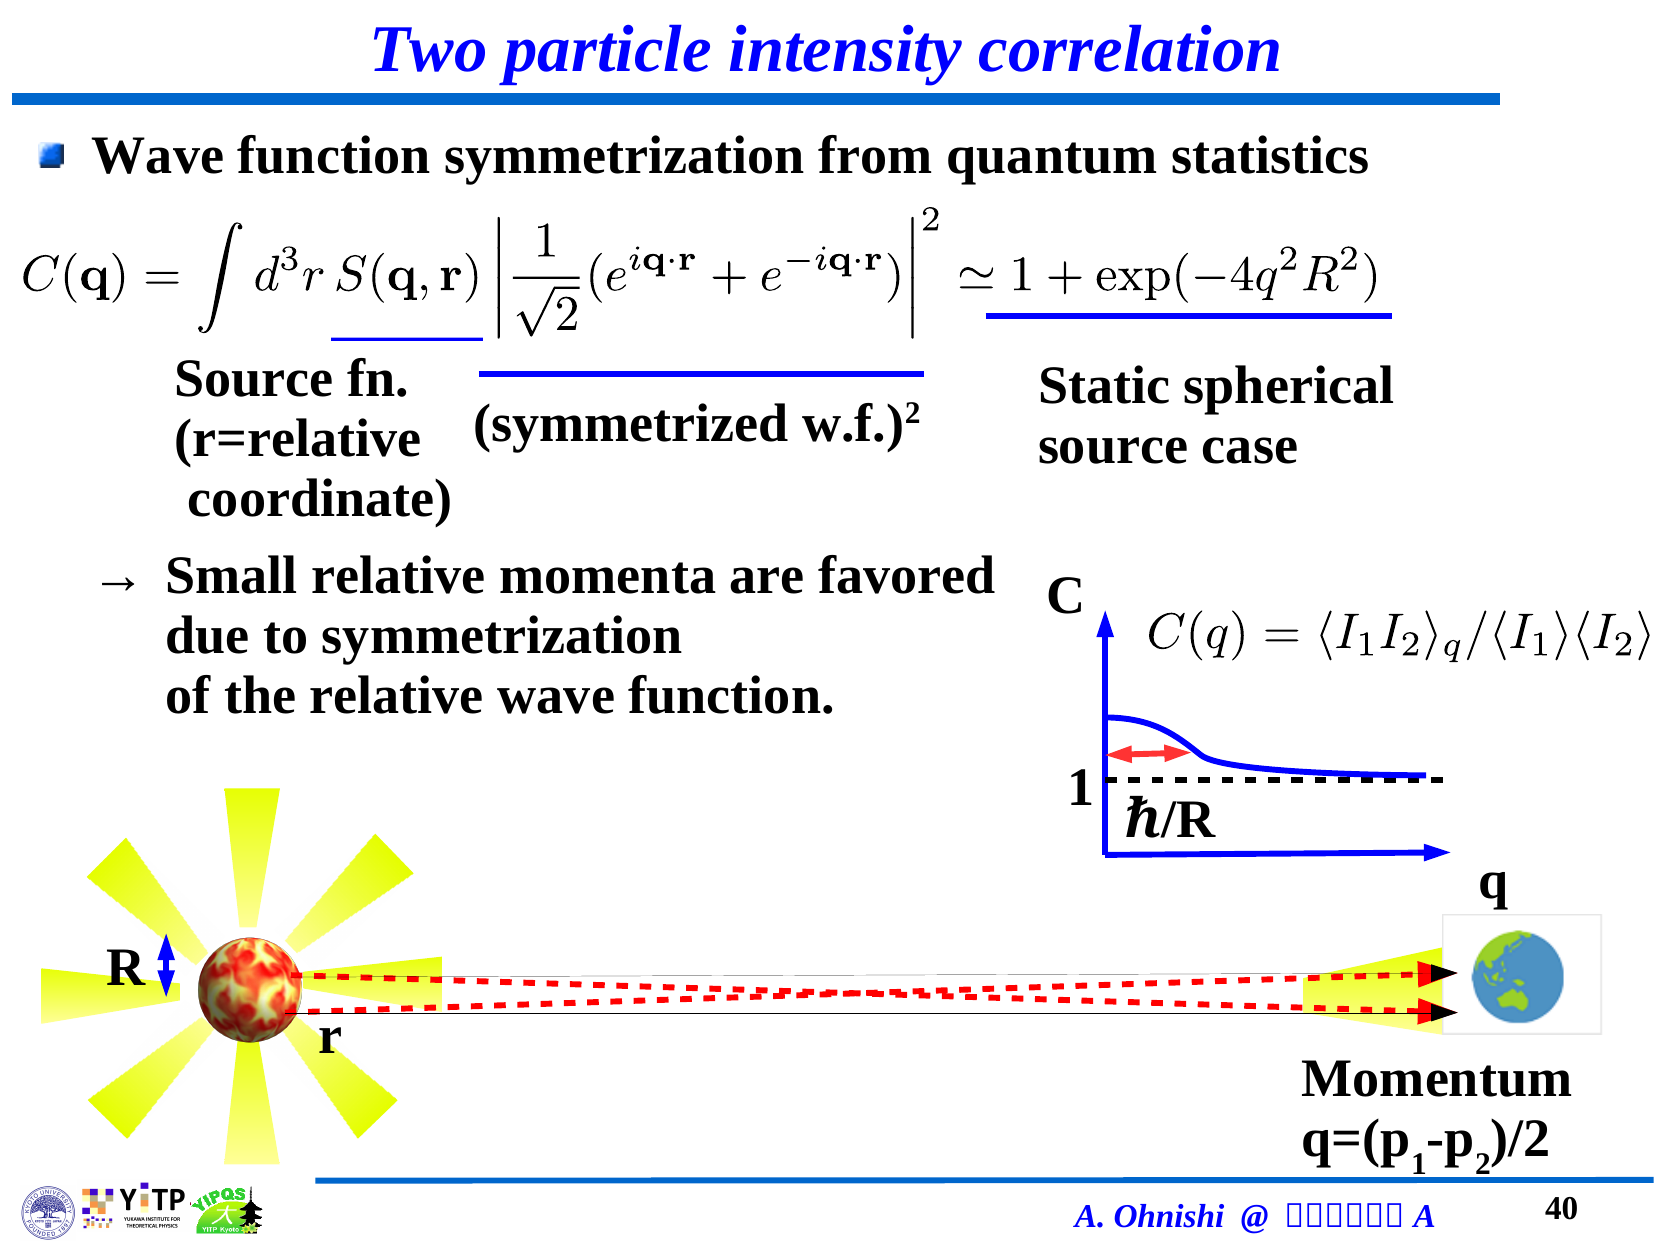

# Two particle intensity correlation
Wave function symmetrization from quantum statistics
→	Small relative momenta are favored
	due to symmetrization
	of the relative wave function.
Source fn.
(r=relative
 coordinate)
Static spherical
source case
(symmetrized w.f.)2
C
1
ℏ/R
q
R
r
Momentum
q=(p1-p2)/2